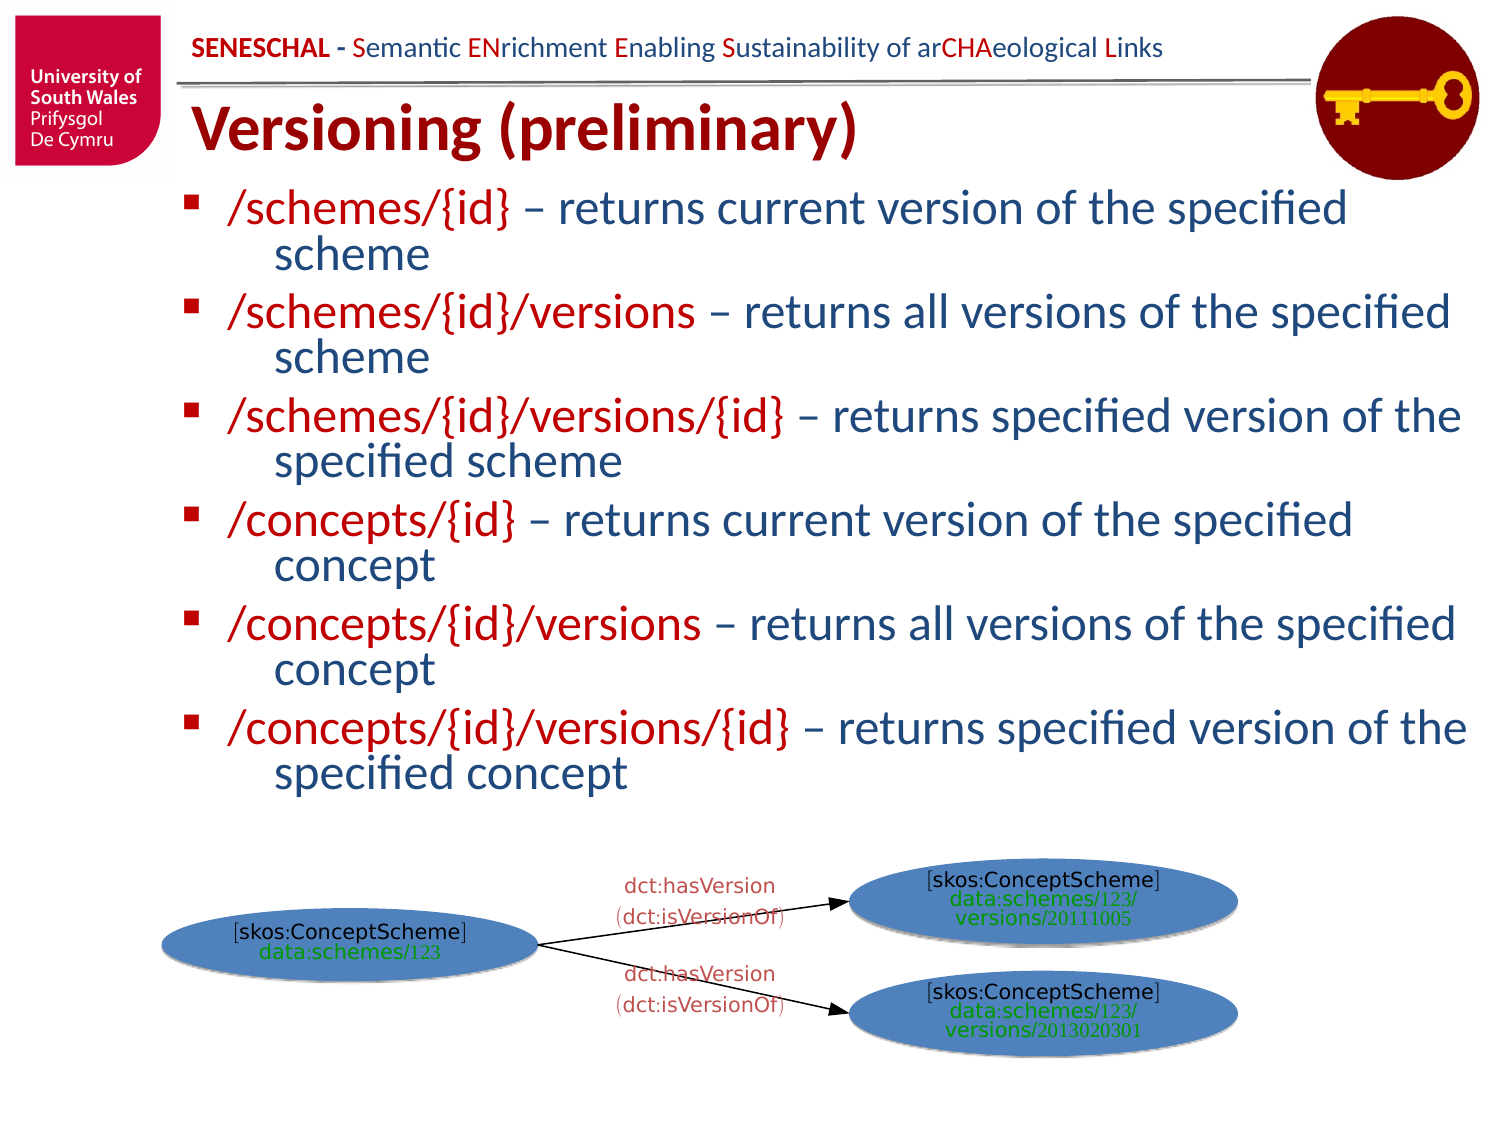

SENESCHAL - Semantic ENrichment Enabling Sustainability of arCHAeological Links
# Versioning (preliminary)
/schemes/{id} – returns current version of the specified scheme
/schemes/{id}/versions – returns all versions of the specified scheme
/schemes/{id}/versions/{id} – returns specified version of the specified scheme
/concepts/{id} – returns current version of the specified concept
/concepts/{id}/versions – returns all versions of the specified concept
/concepts/{id}/versions/{id} – returns specified version of the specified concept
[skos:ConceptScheme]
data:schemes/123/versions/20111005
dct:hasVersion
(dct:isVersionOf)
[skos:ConceptScheme]
data:schemes/123
dct:hasVersion
(dct:isVersionOf)
[skos:ConceptScheme]
data:schemes/123/versions/2013020301